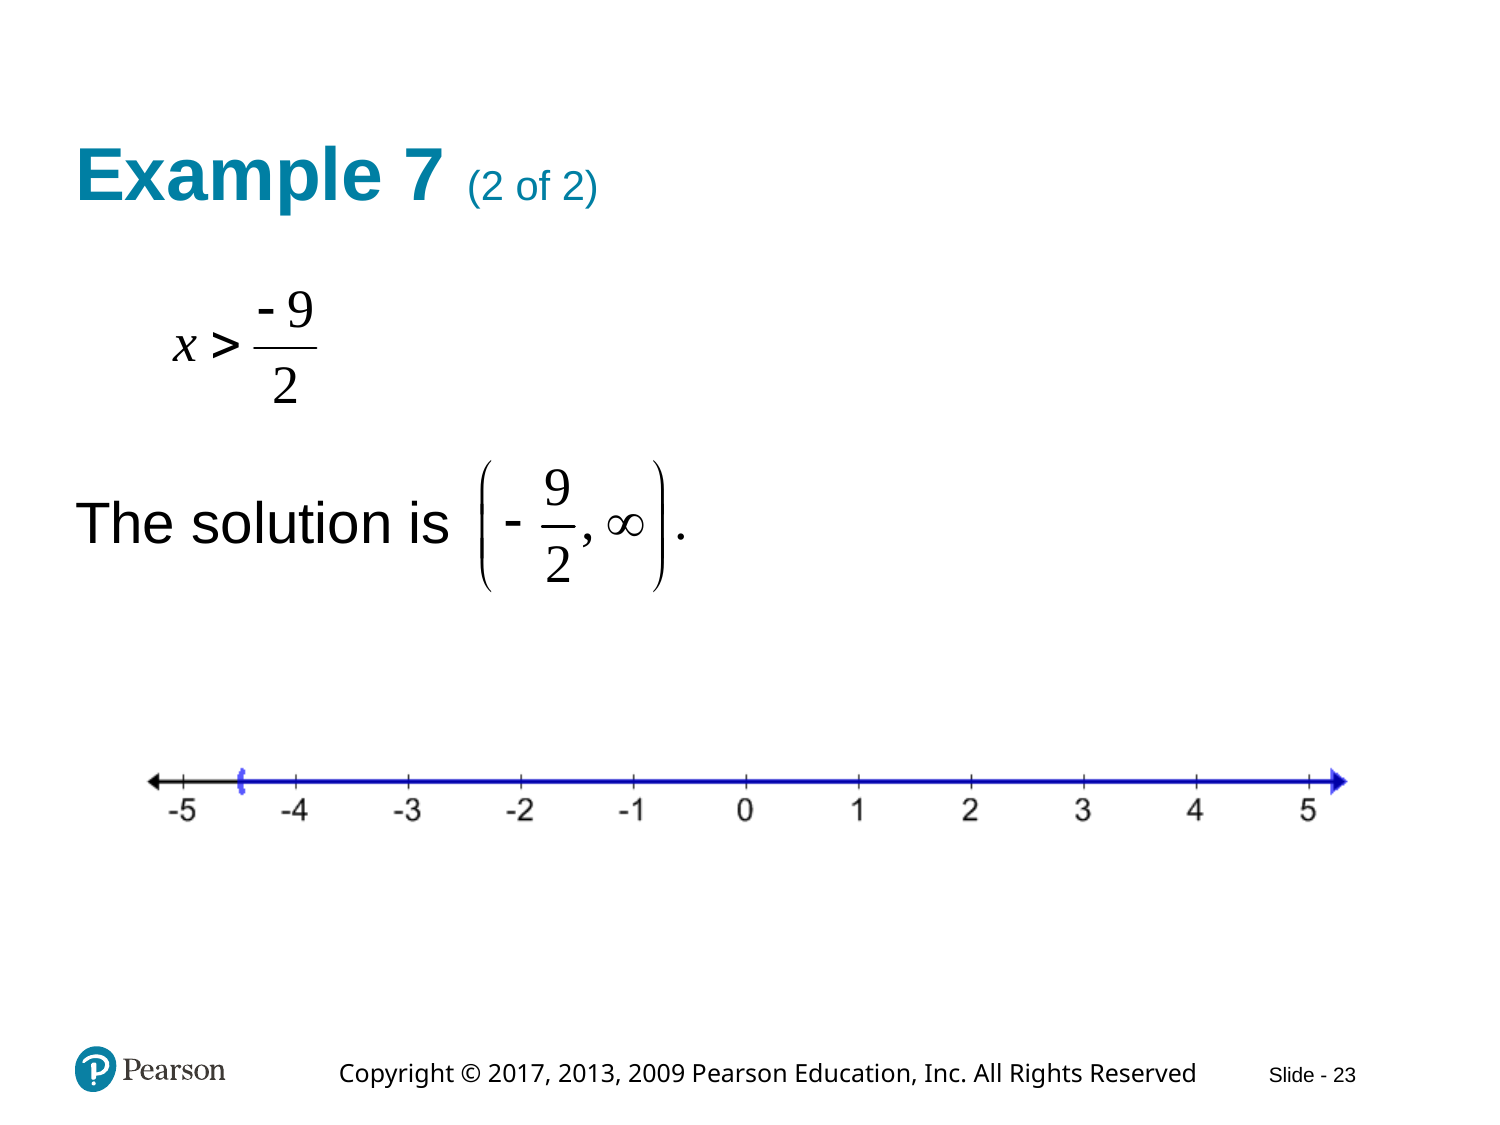

# Example 7 (2 of 2)
The solution is